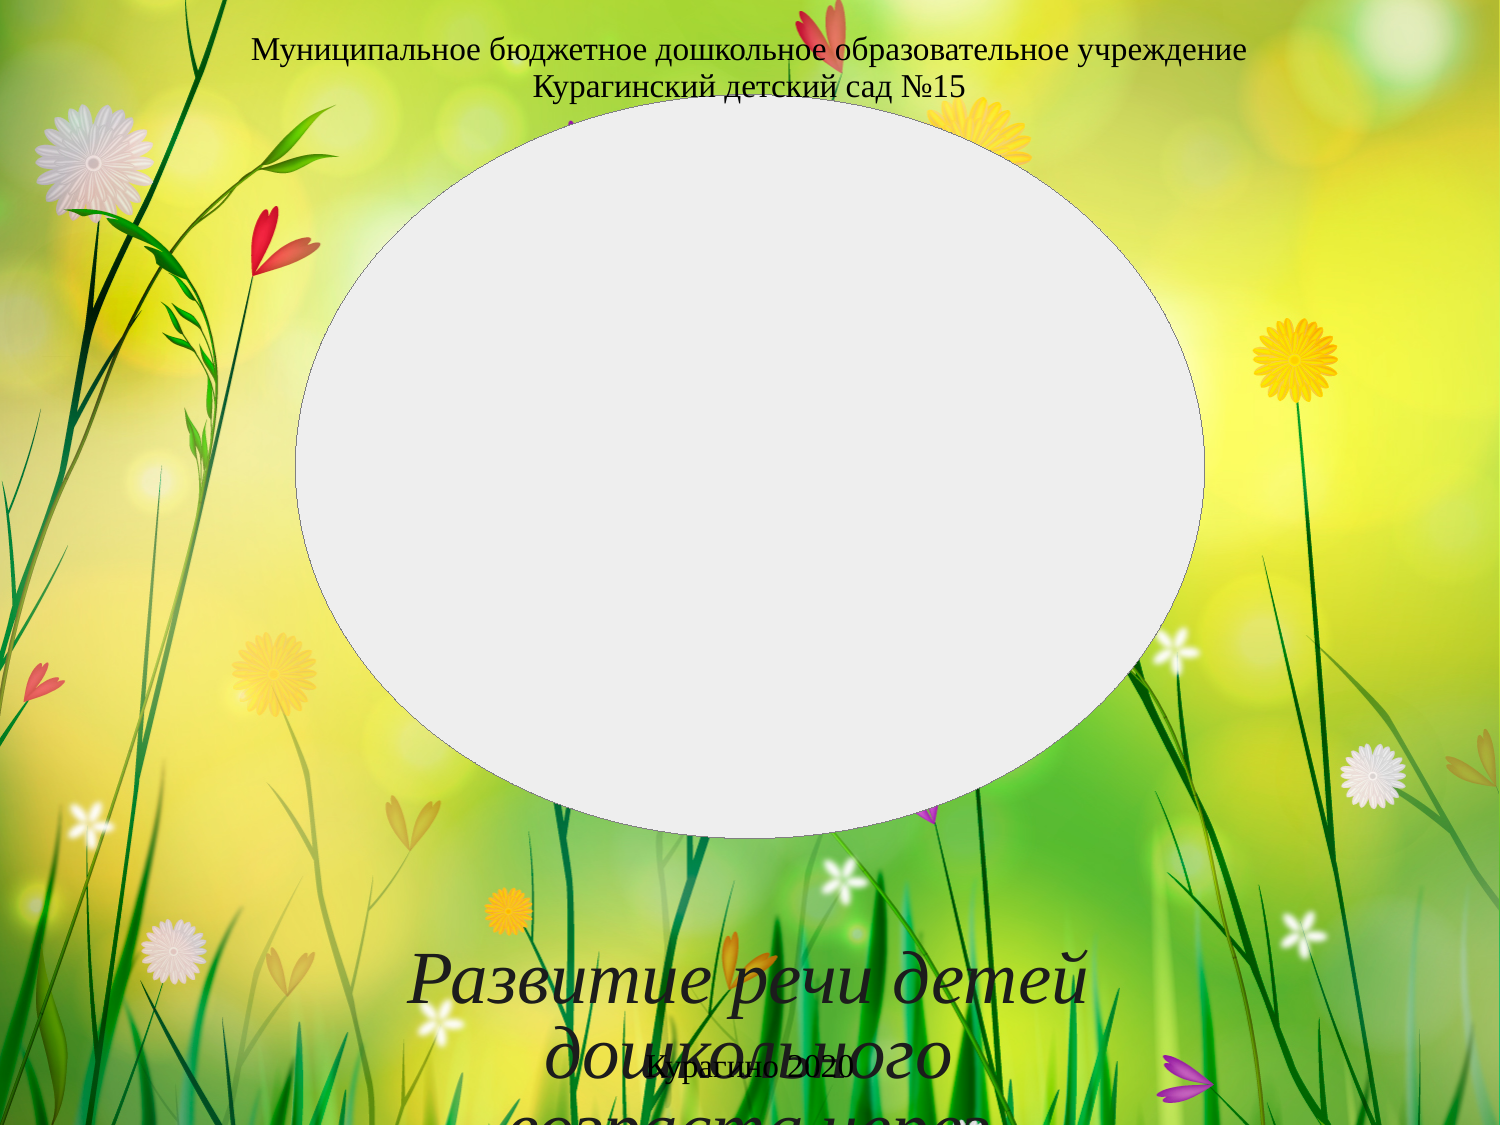

Муниципальное бюджетное дошкольное образовательное учреждение
Курагинский детский сад №15
Развитие речи детей дошкольного возраста через познавательно- исследовательскую деятельность
(Адаптированная методика Савенкова А.И.)
Курагино 2020